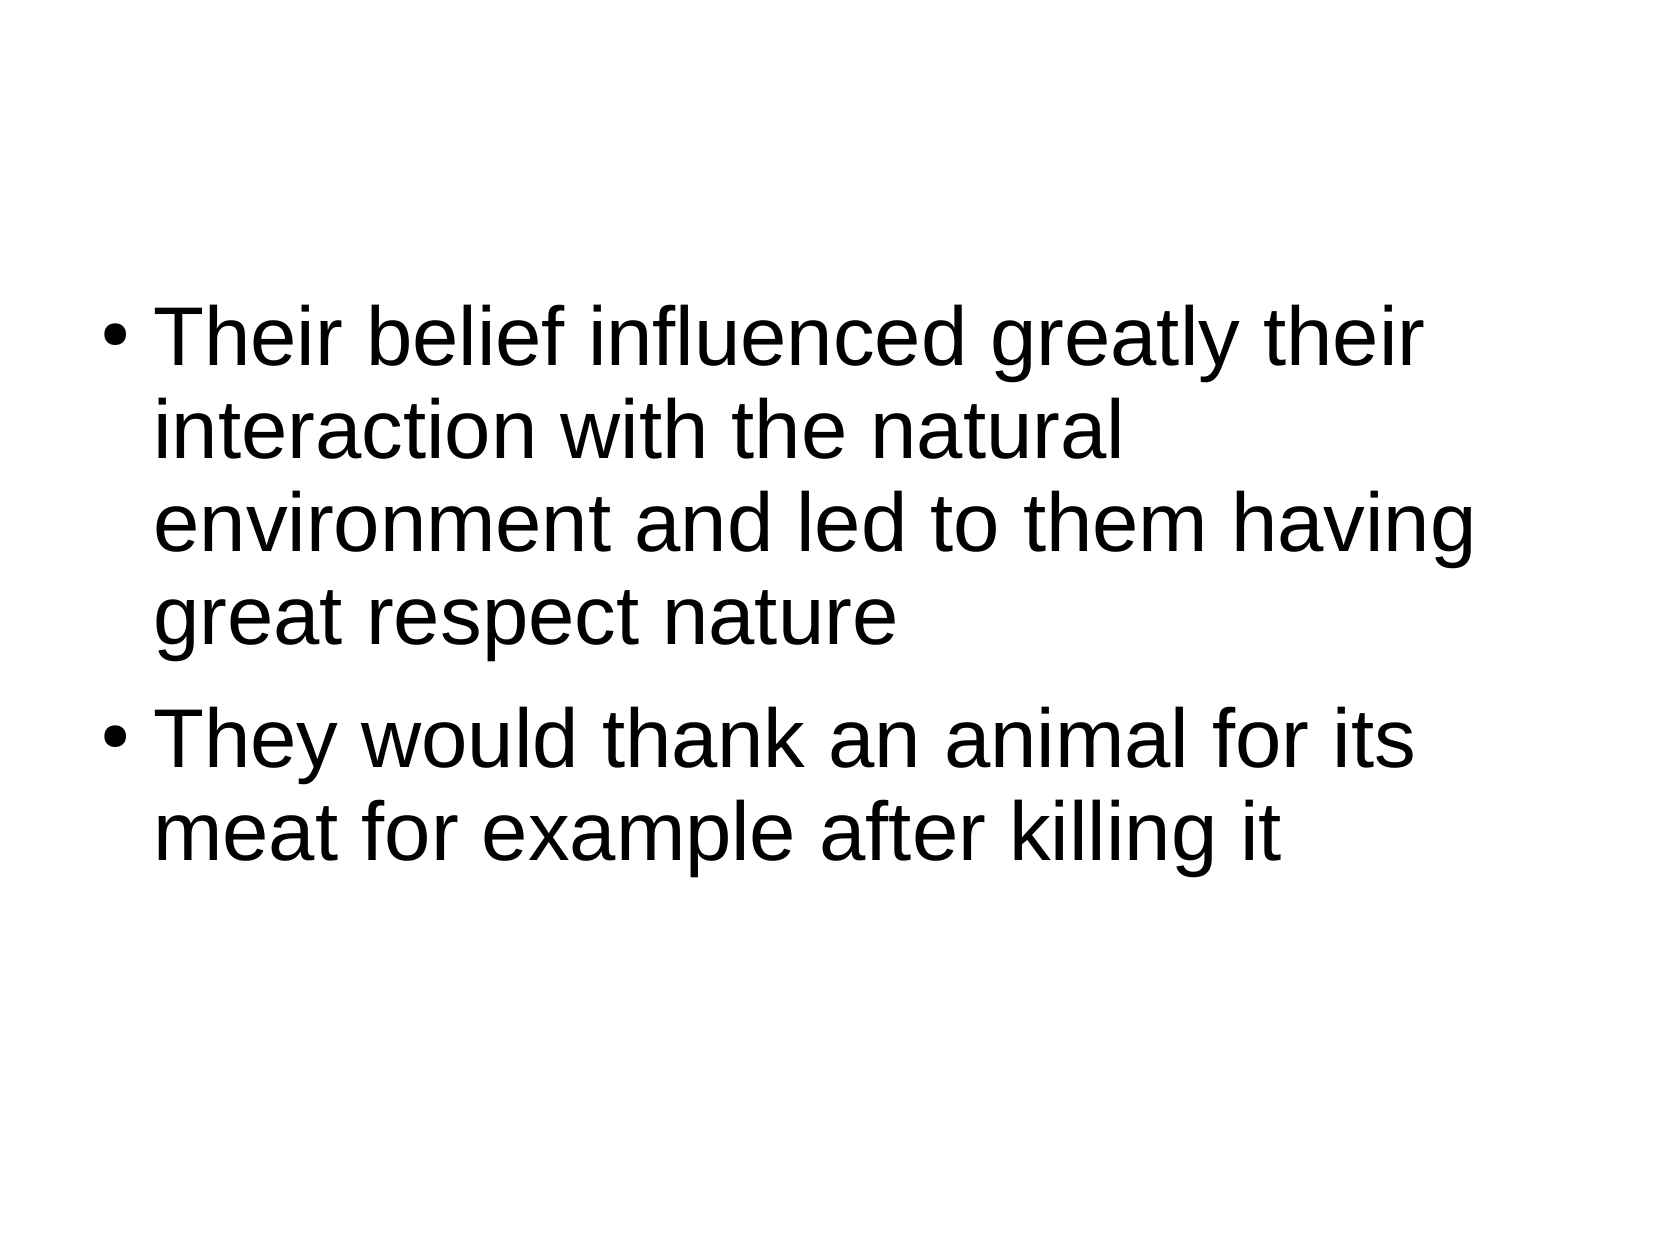

#
Their belief influenced greatly their interaction with the natural environment and led to them having great respect nature
They would thank an animal for its meat for example after killing it